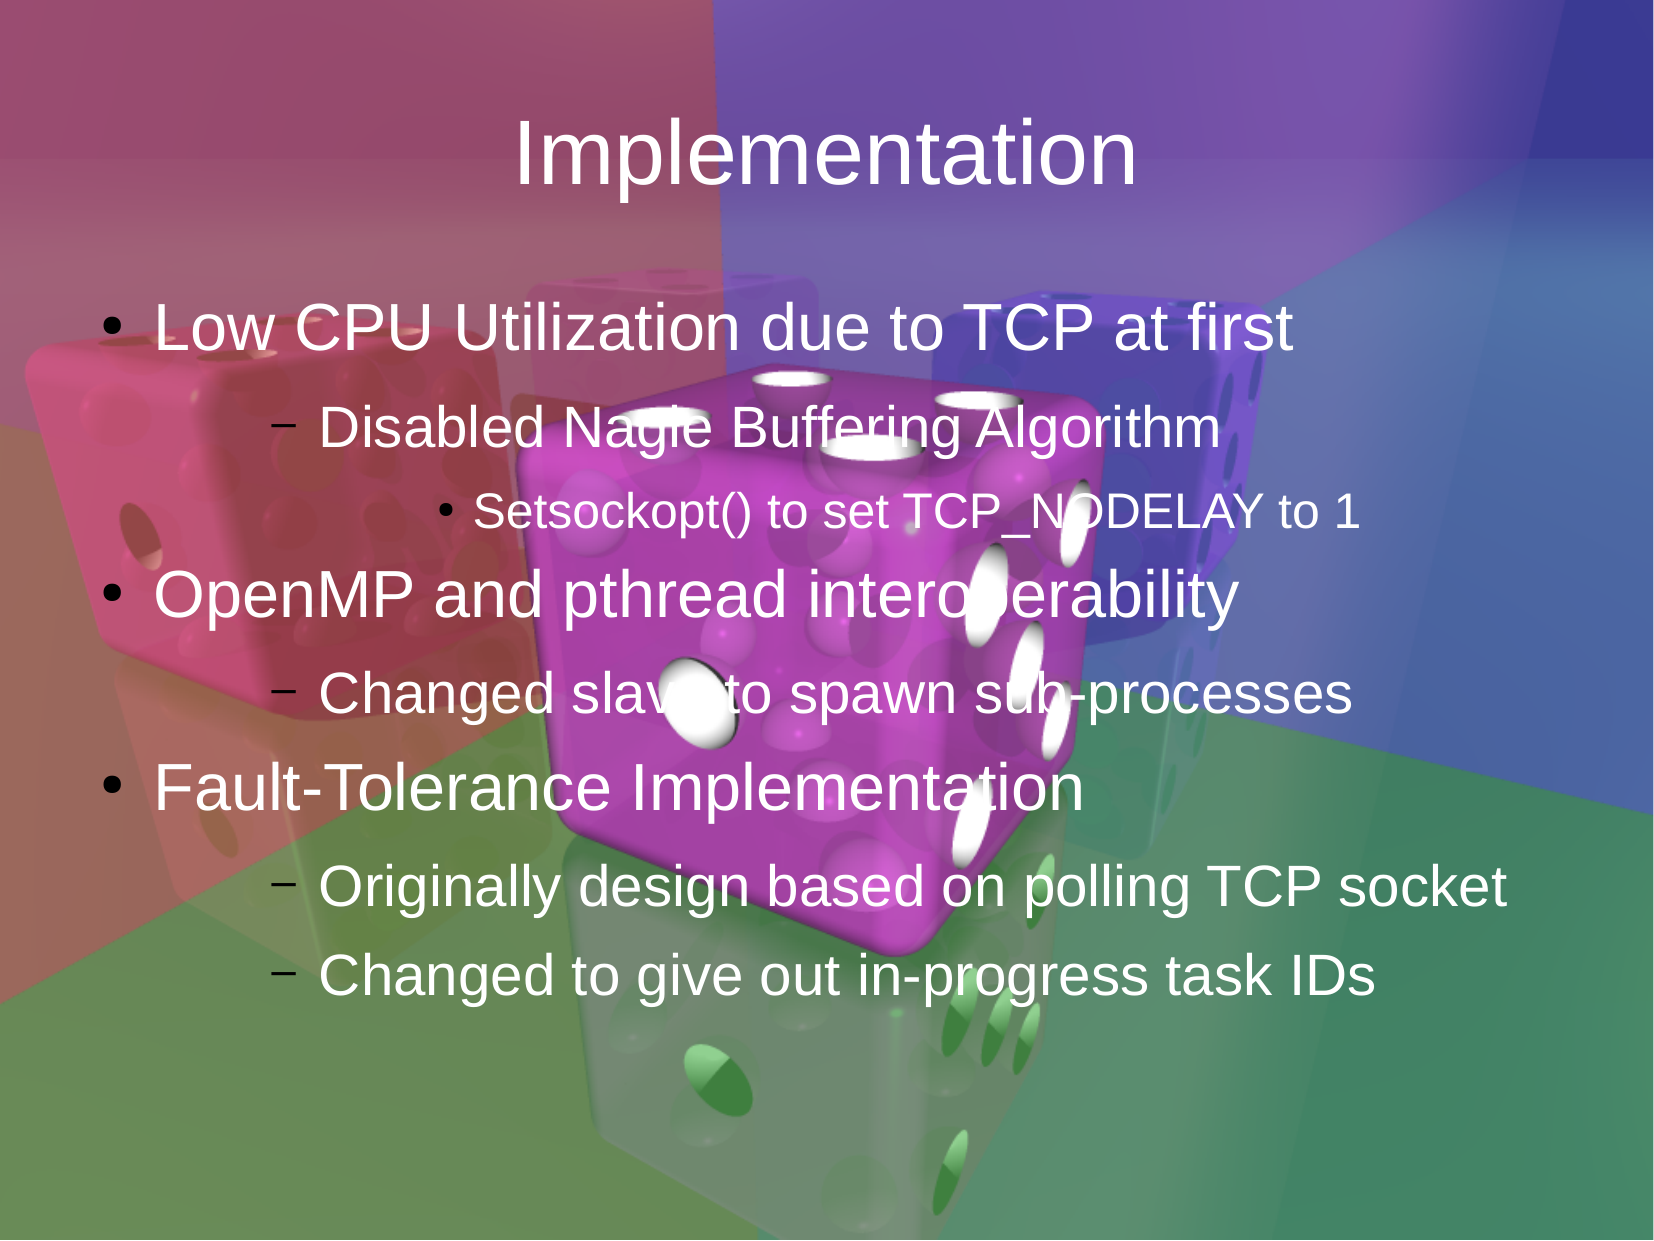

# Implementation
Low CPU Utilization due to TCP at first
Disabled Nagle Buffering Algorithm
Setsockopt() to set TCP_NODELAY to 1
OpenMP and pthread interoperability
Changed slave to spawn sub-processes
Fault-Tolerance Implementation
Originally design based on polling TCP socket
Changed to give out in-progress task IDs